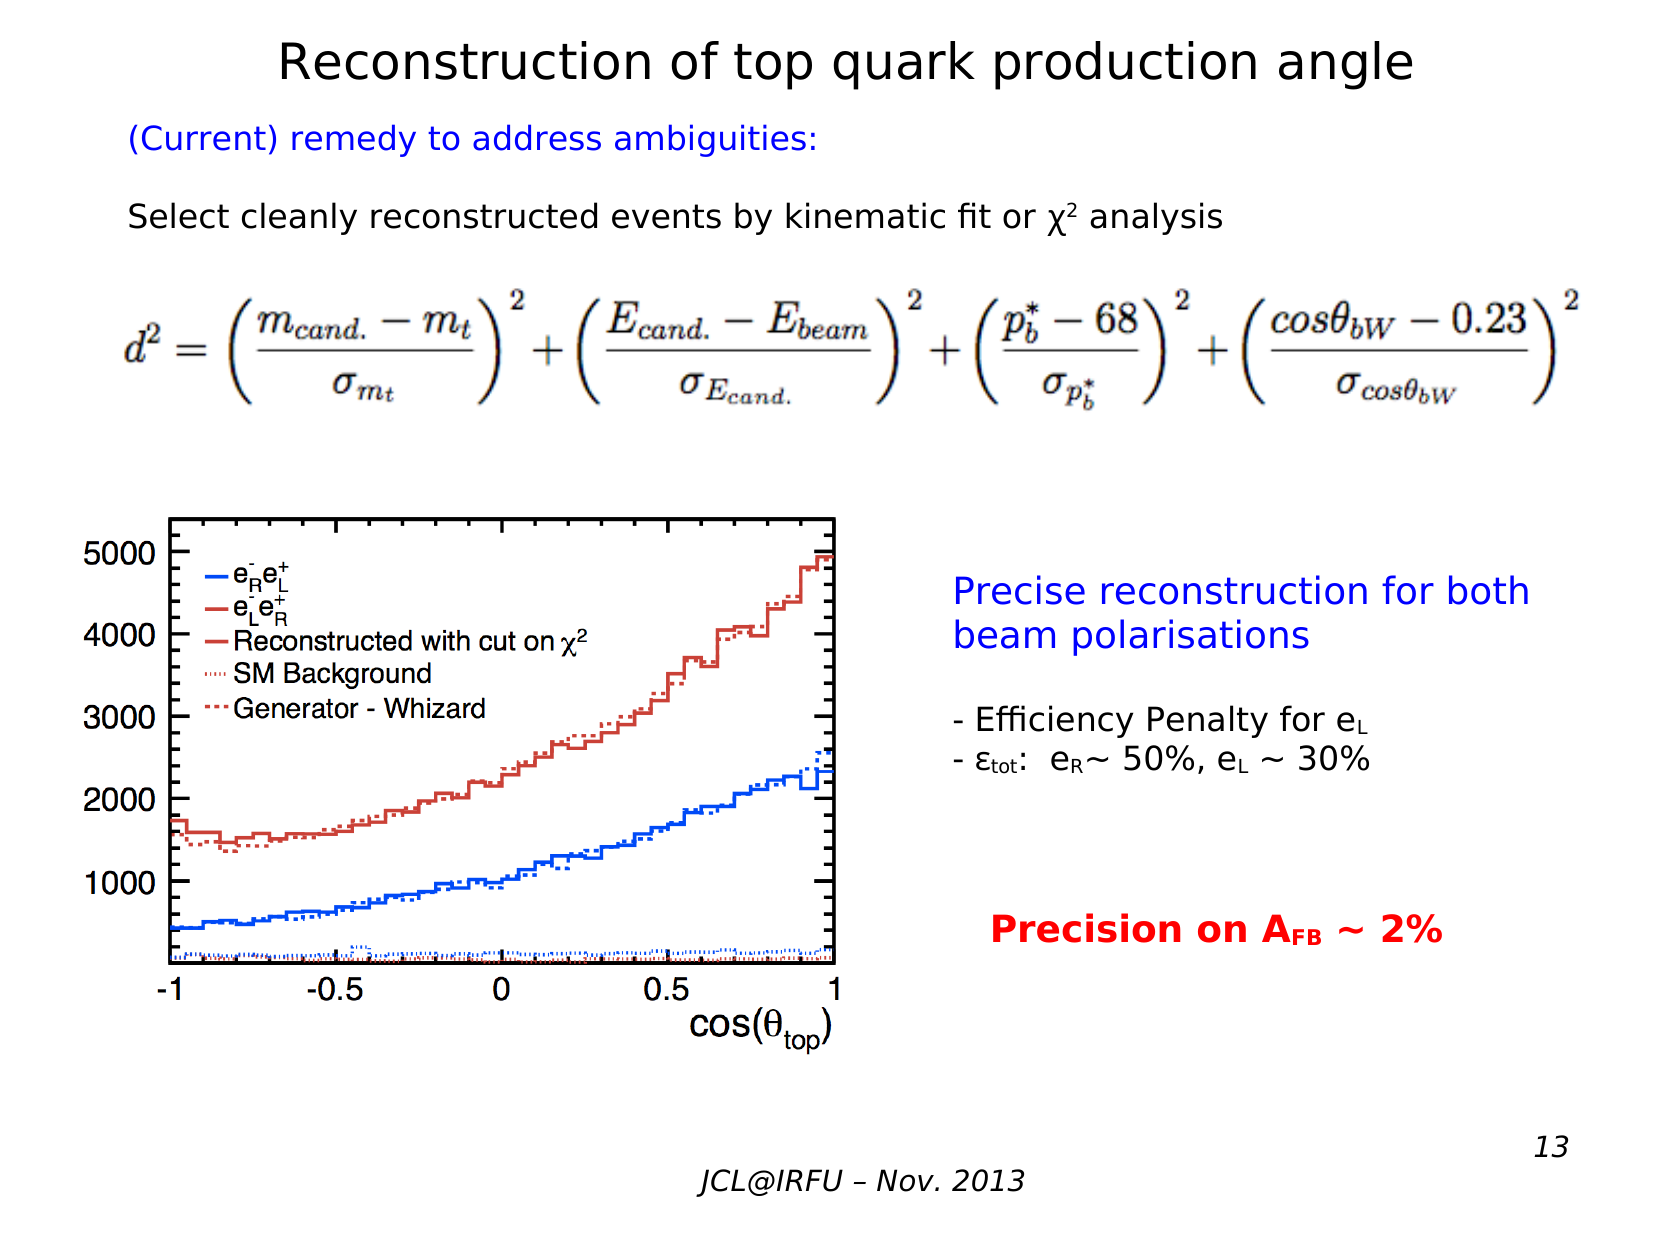

Reconstruction of top quark production angle
(Current) remedy to address ambiguities:
Select cleanly reconstructed events by kinematic fit or χ2 analysis
Precise reconstruction for both
beam polarisations
- Efficiency Penalty for eL
- εtot: eR~ 50%, eL ~ 30%
Precision on AFB ~ 2%
FCPPL Workshop - March 2012
13